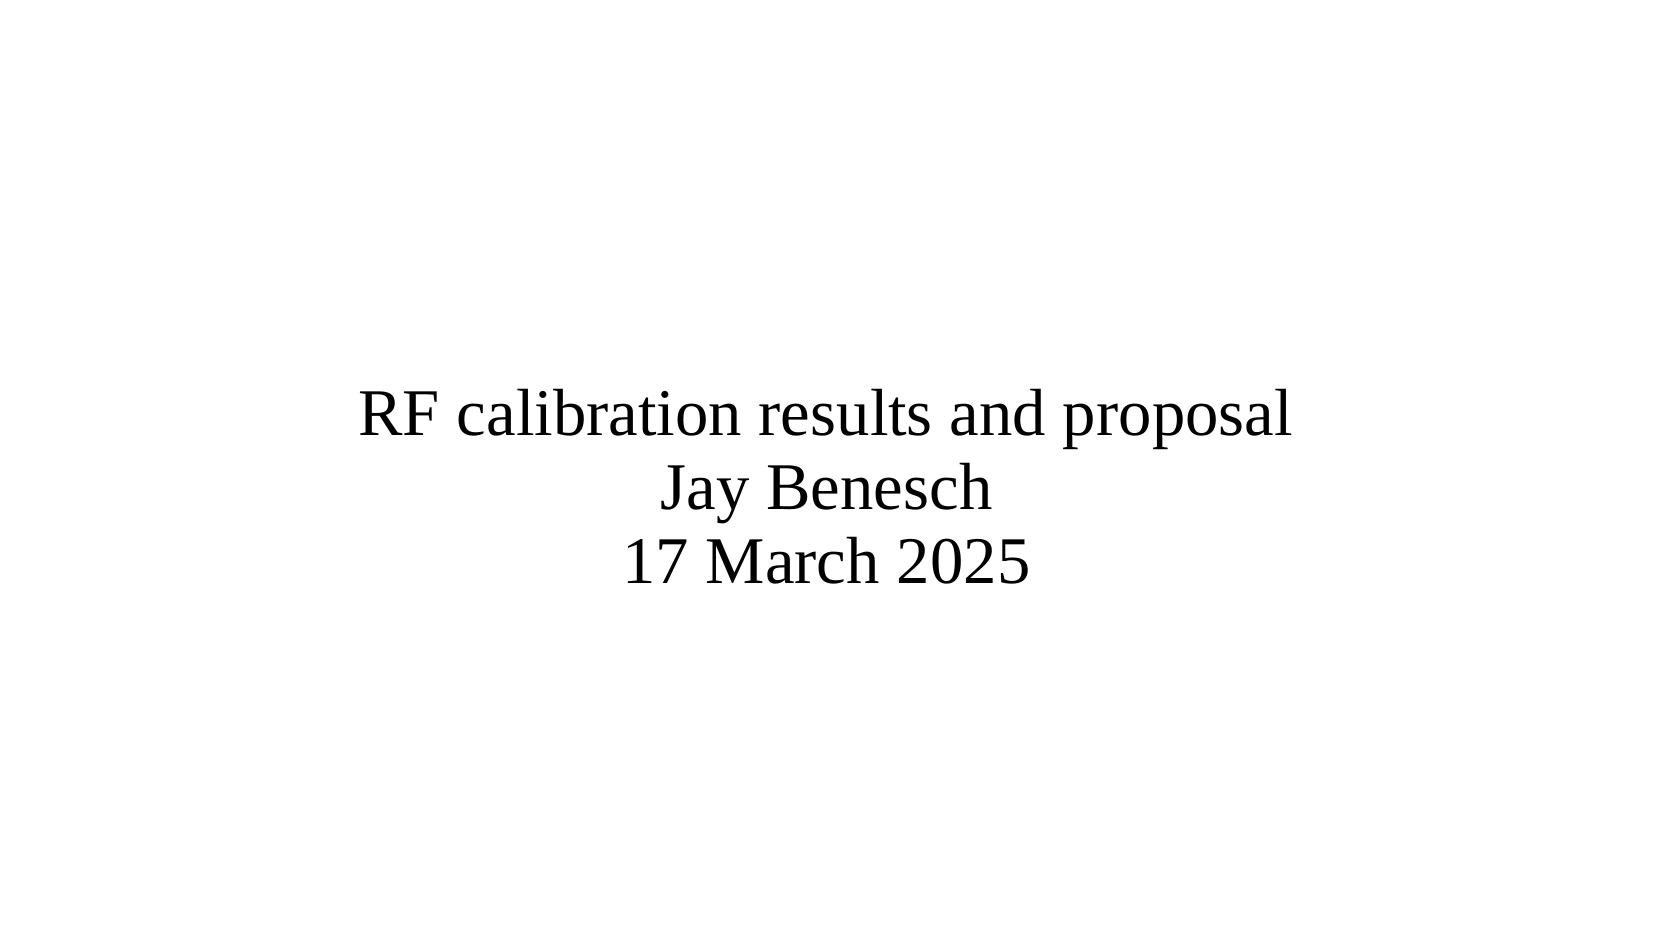

# RF calibration results and proposal
Jay Benesch
17 March 2025